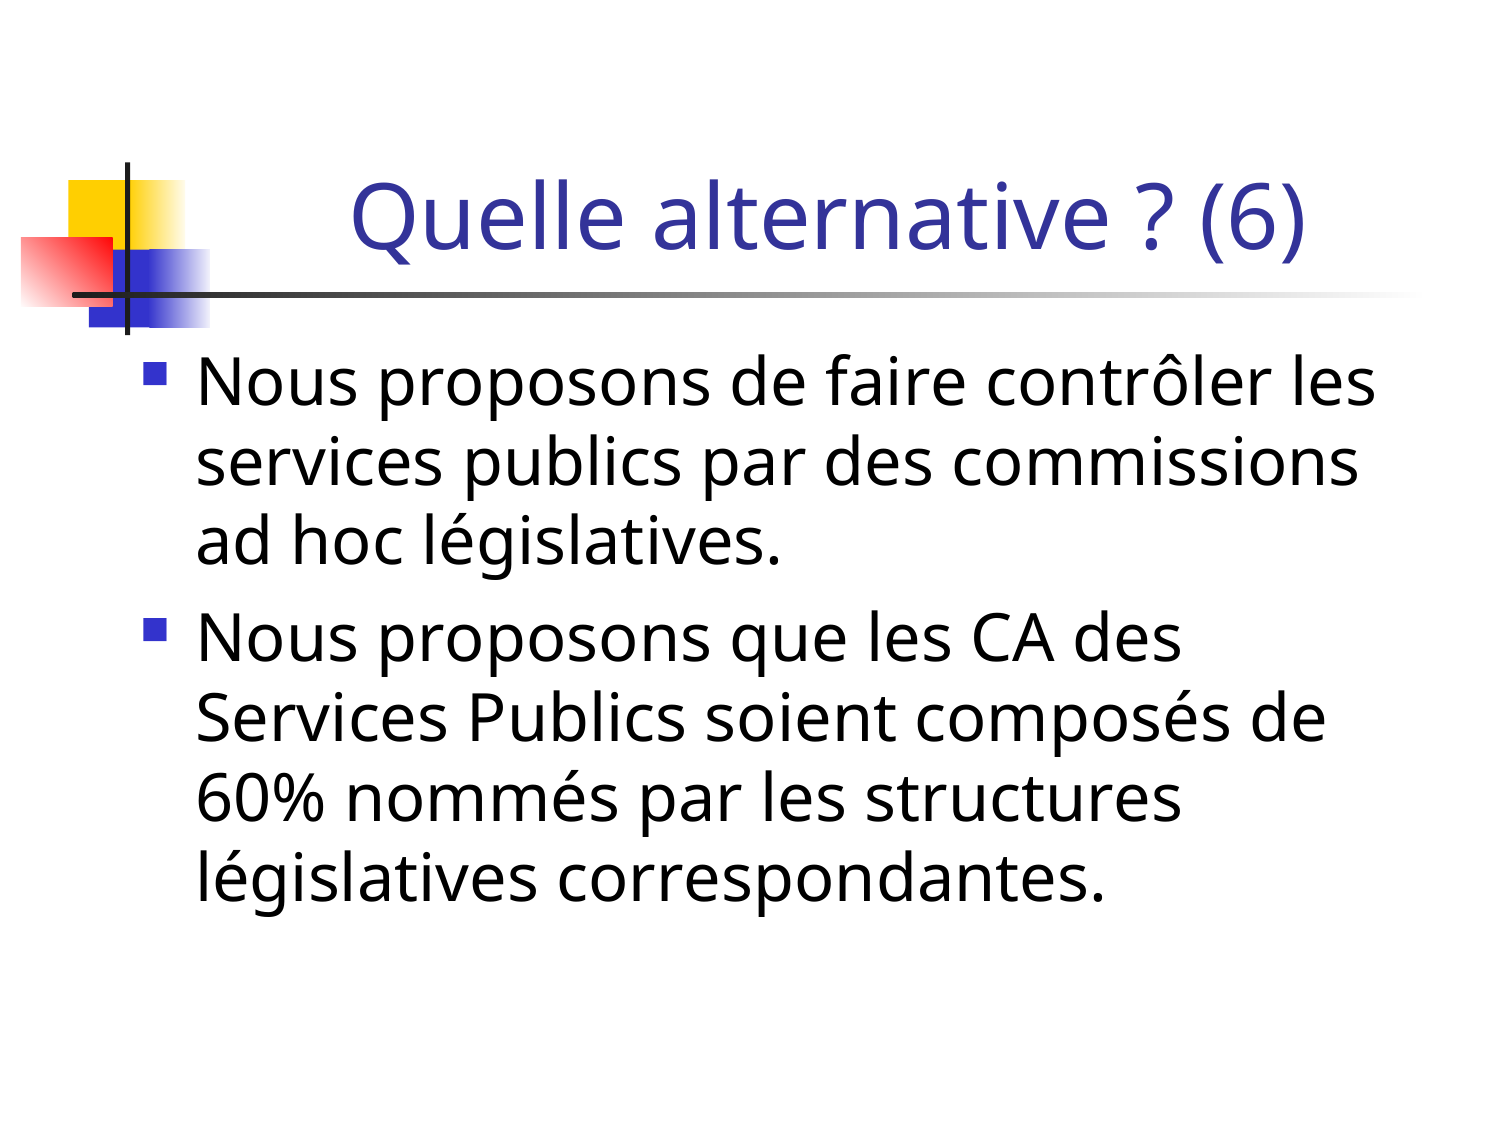

Quelle alternative ? (6)
Nous proposons de faire contrôler les services publics par des commissions ad hoc législatives.
Nous proposons que les CA des Services Publics soient composés de 60% nommés par les structures législatives correspondantes.